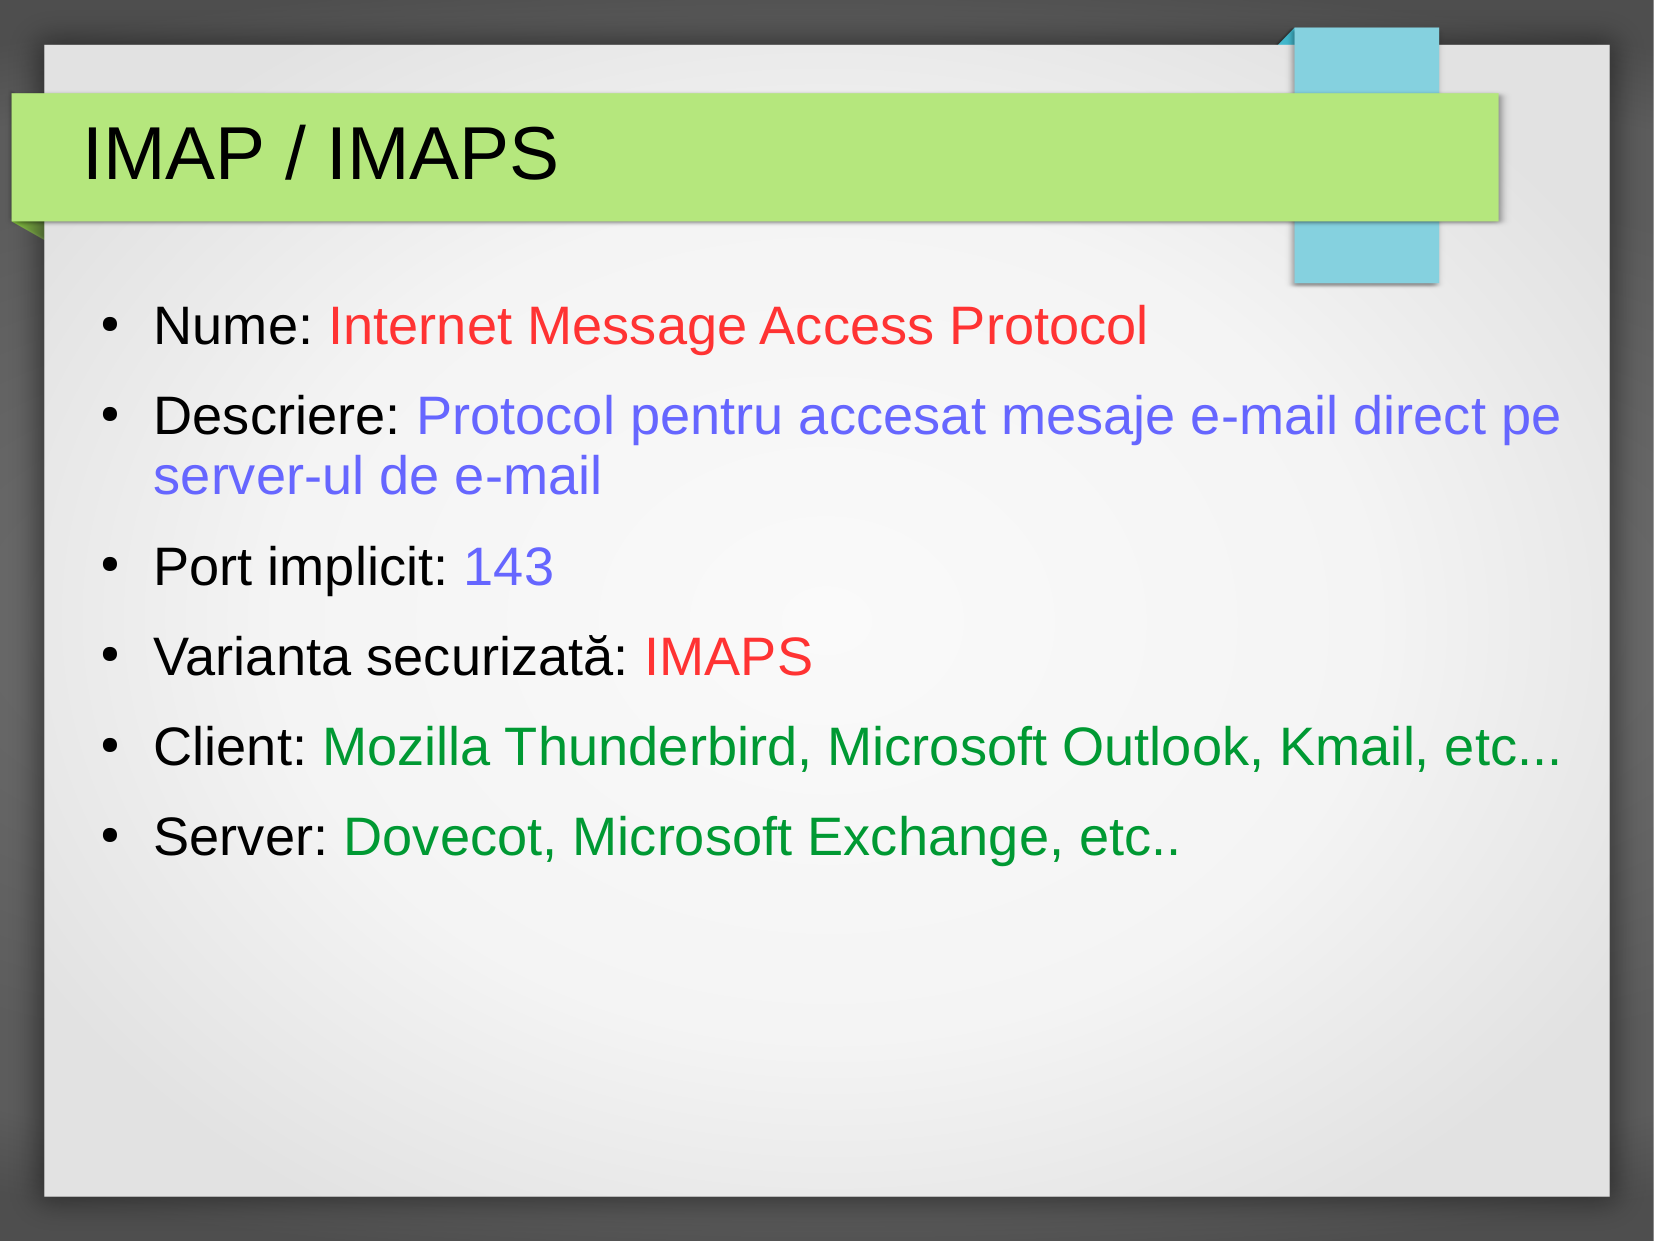

# IMAP / IMAPS
Nume: Internet Message Access Protocol
Descriere: Protocol pentru accesat mesaje e-mail direct pe server-ul de e-mail
Port implicit: 143
Varianta securizată: IMAPS
Client: Mozilla Thunderbird, Microsoft Outlook, Kmail, etc...
Server: Dovecot, Microsoft Exchange, etc..